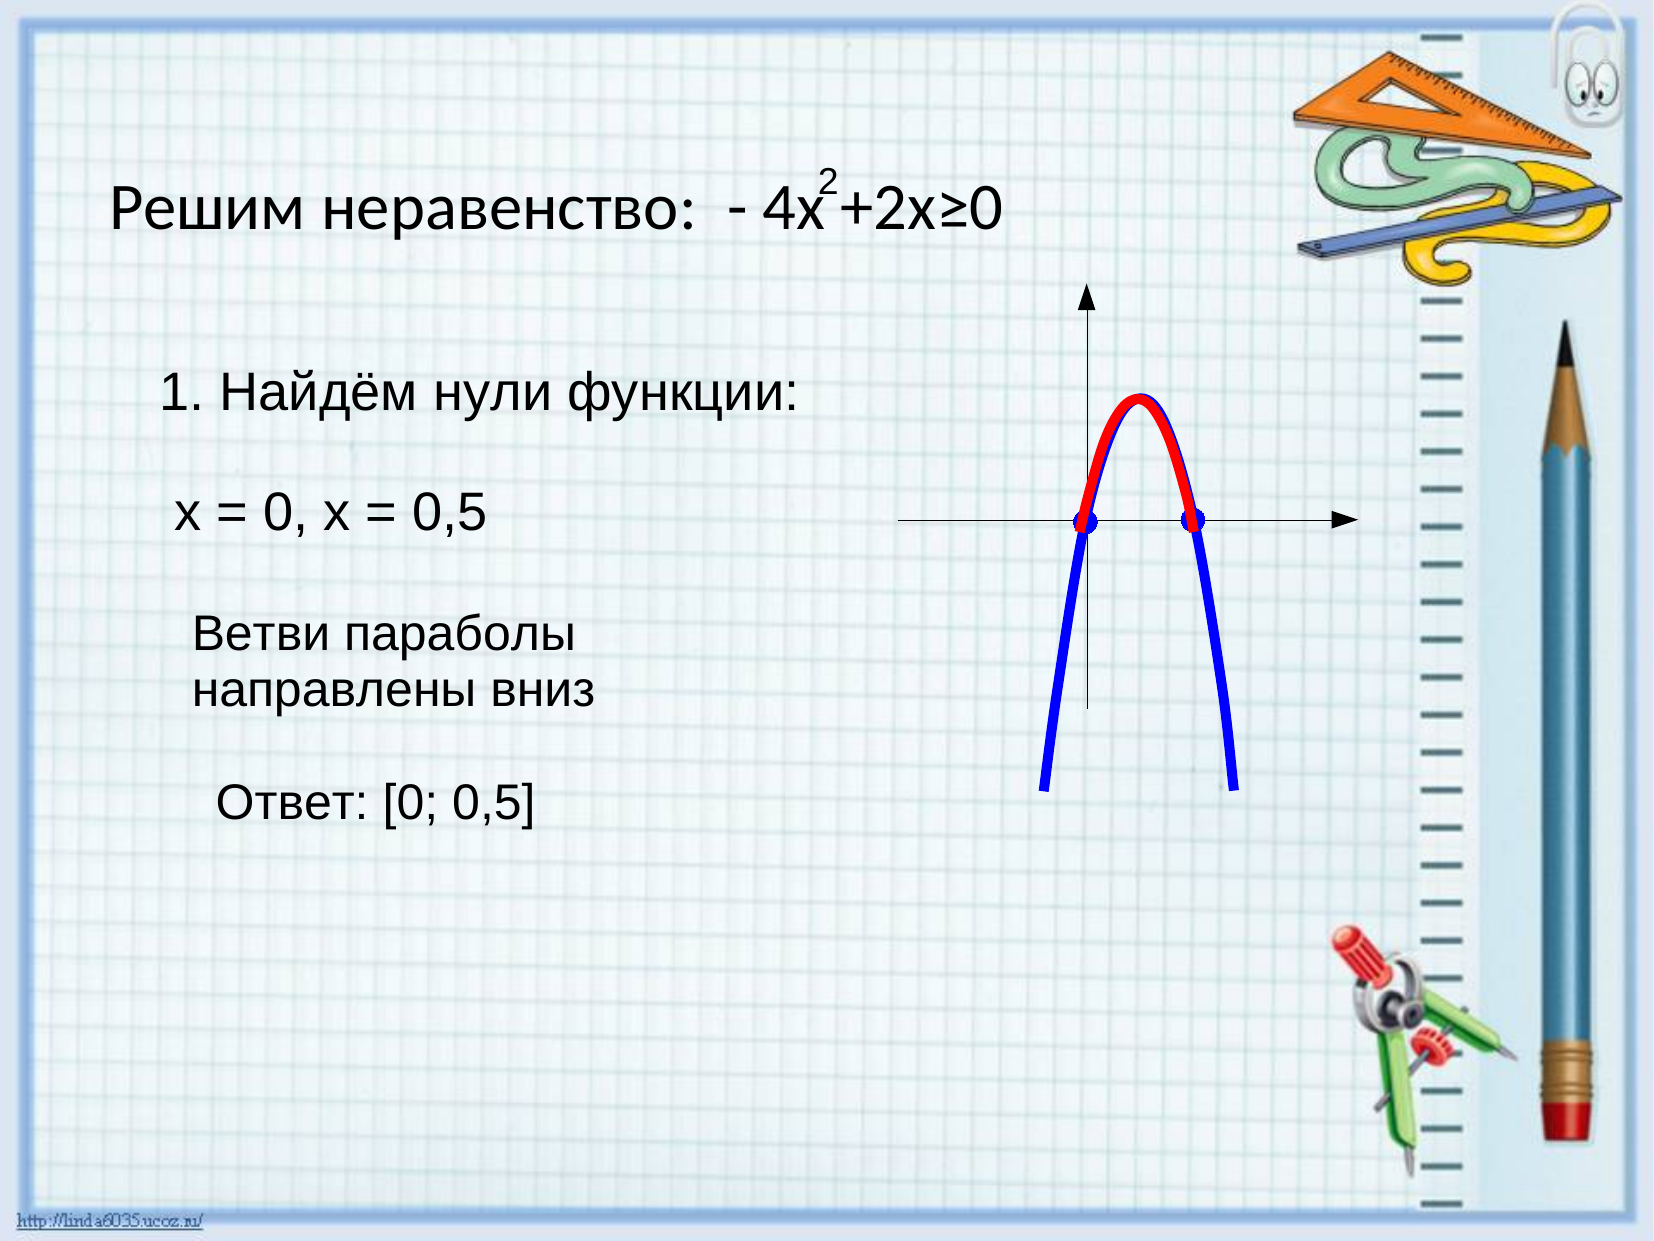

# Решим неравенство: - 4х +2х≥0
2
1. Найдём нули функции:
 х = 0, х = 0,5
Ветви параболы направлены вниз
Ответ: [0; 0,5]